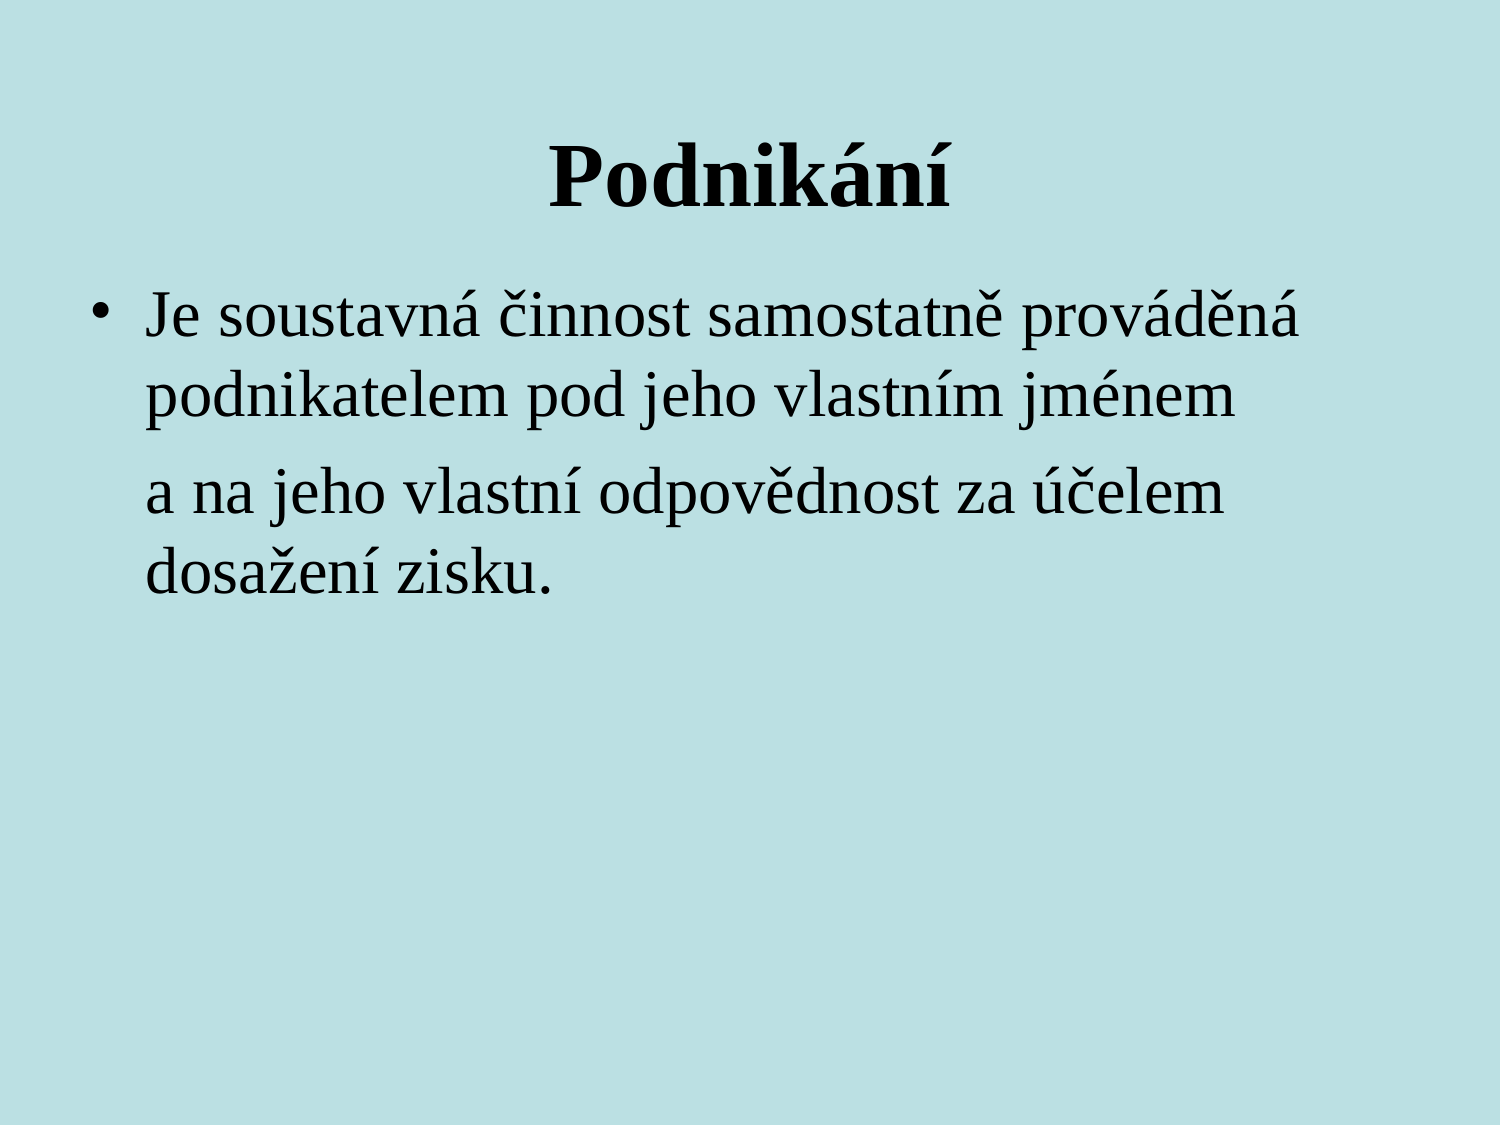

# Podnikání
Je soustavná činnost samostatně prováděná podnikatelem pod jeho vlastním jménem
	a na jeho vlastní odpovědnost za účelem dosažení zisku.